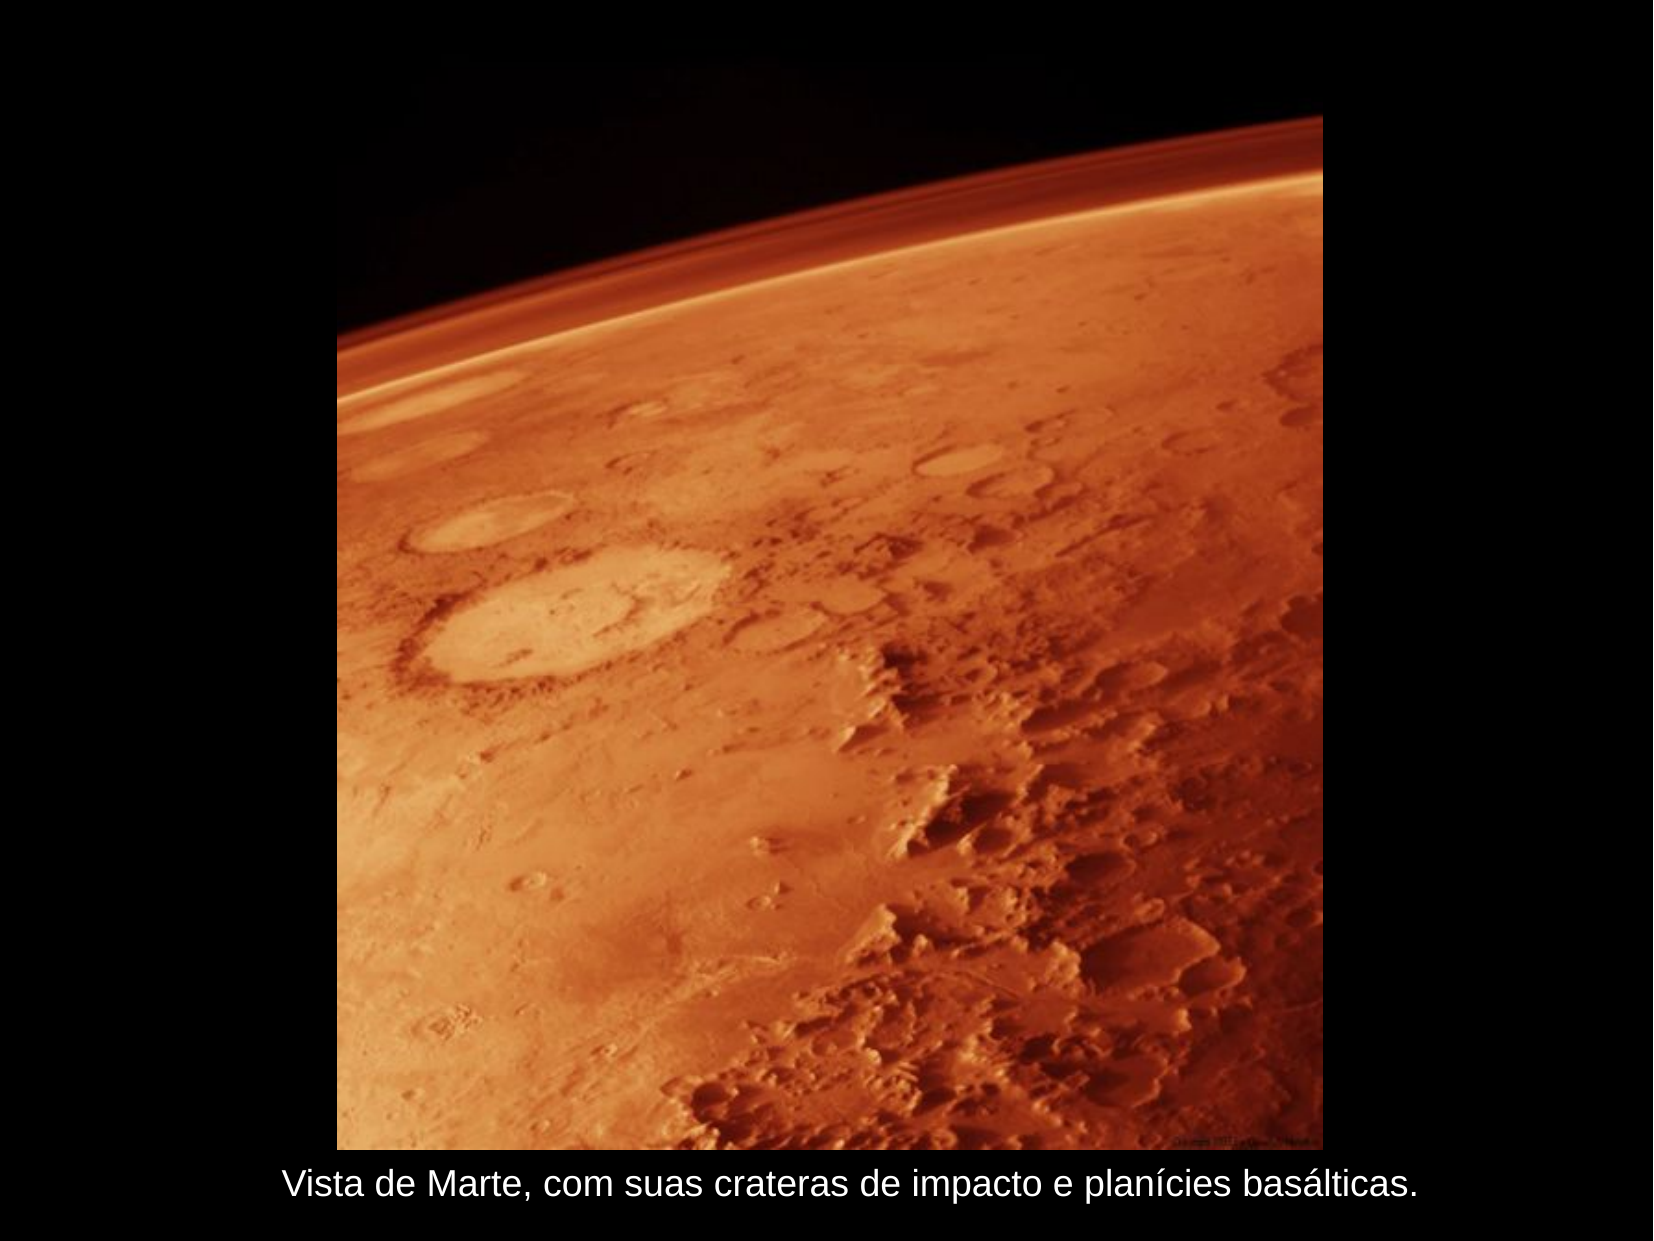

#
Vista de Marte, com suas crateras de impacto e planícies basálticas.